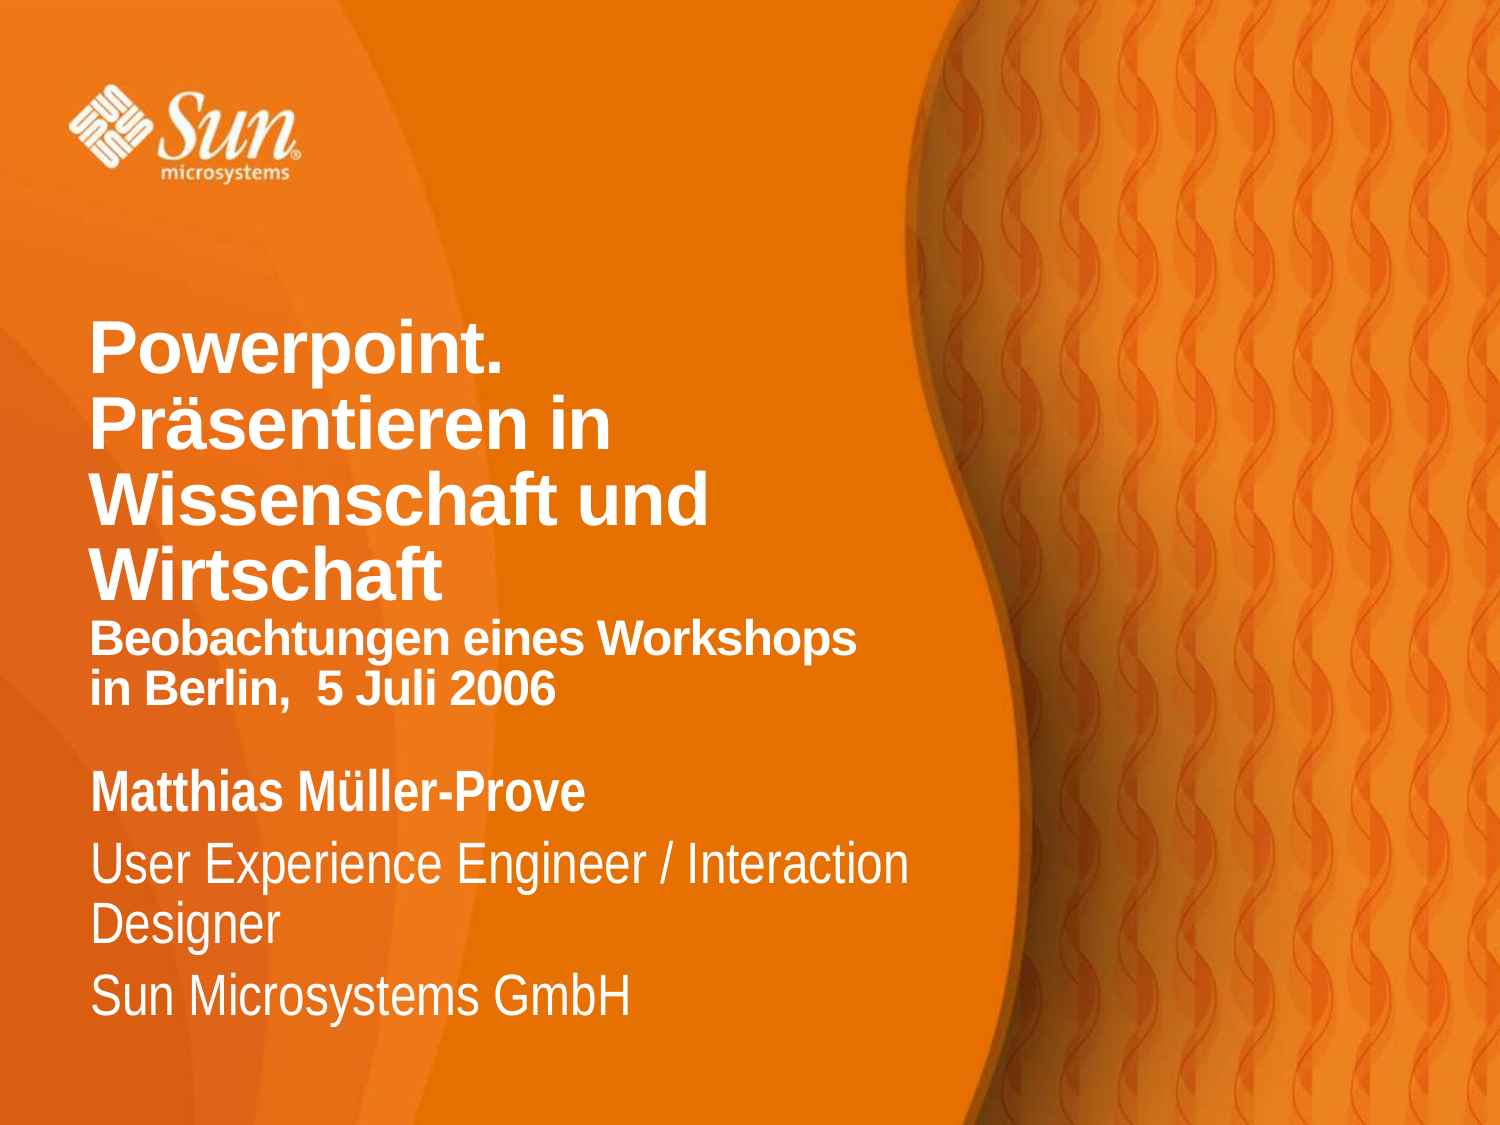

Powerpoint. Präsentieren in Wissenschaft und Wirtschaft
Beobachtungen eines Workshops in Berlin, 5 Juli 2006
# Matthias Müller-Prove
User Experience Engineer / Interaction Designer
Sun Microsystems GmbH